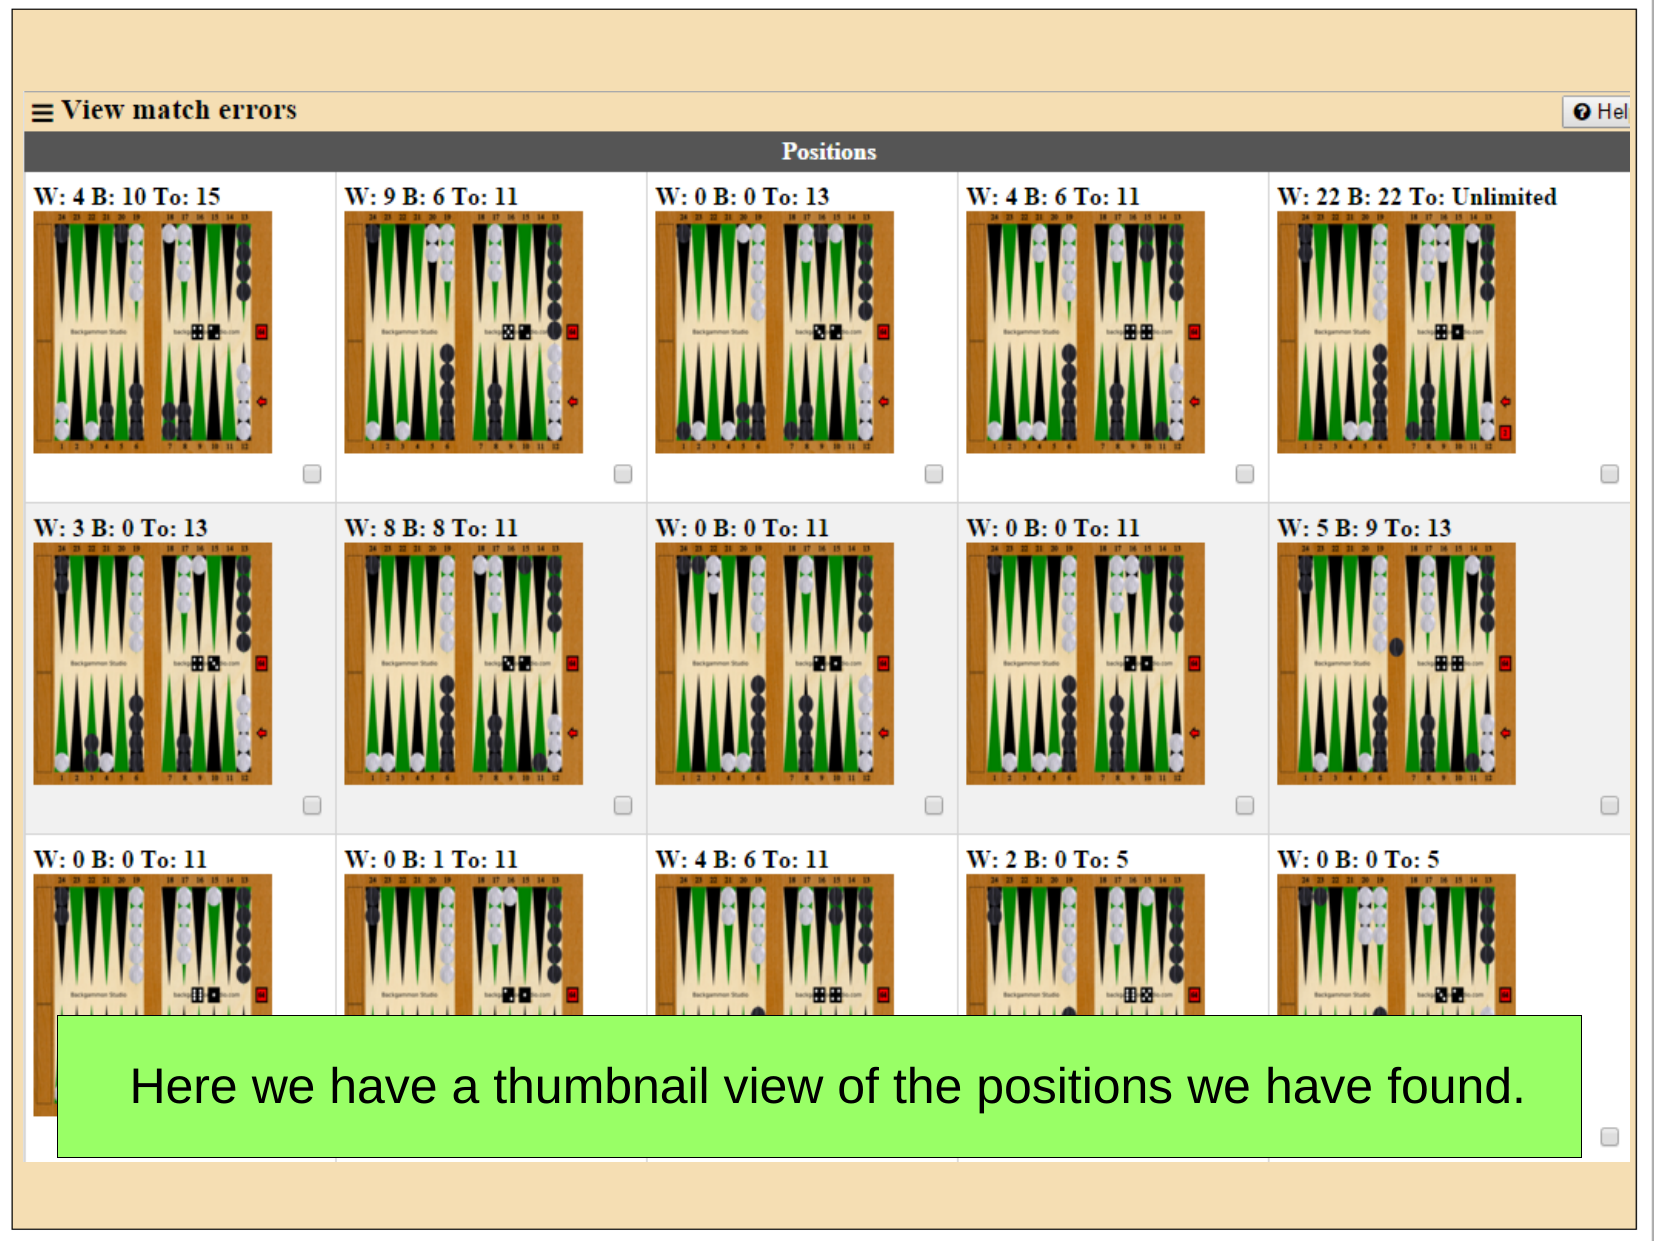

# Backgammon Studio
Here we have a thumbnail view of the positions we have found.